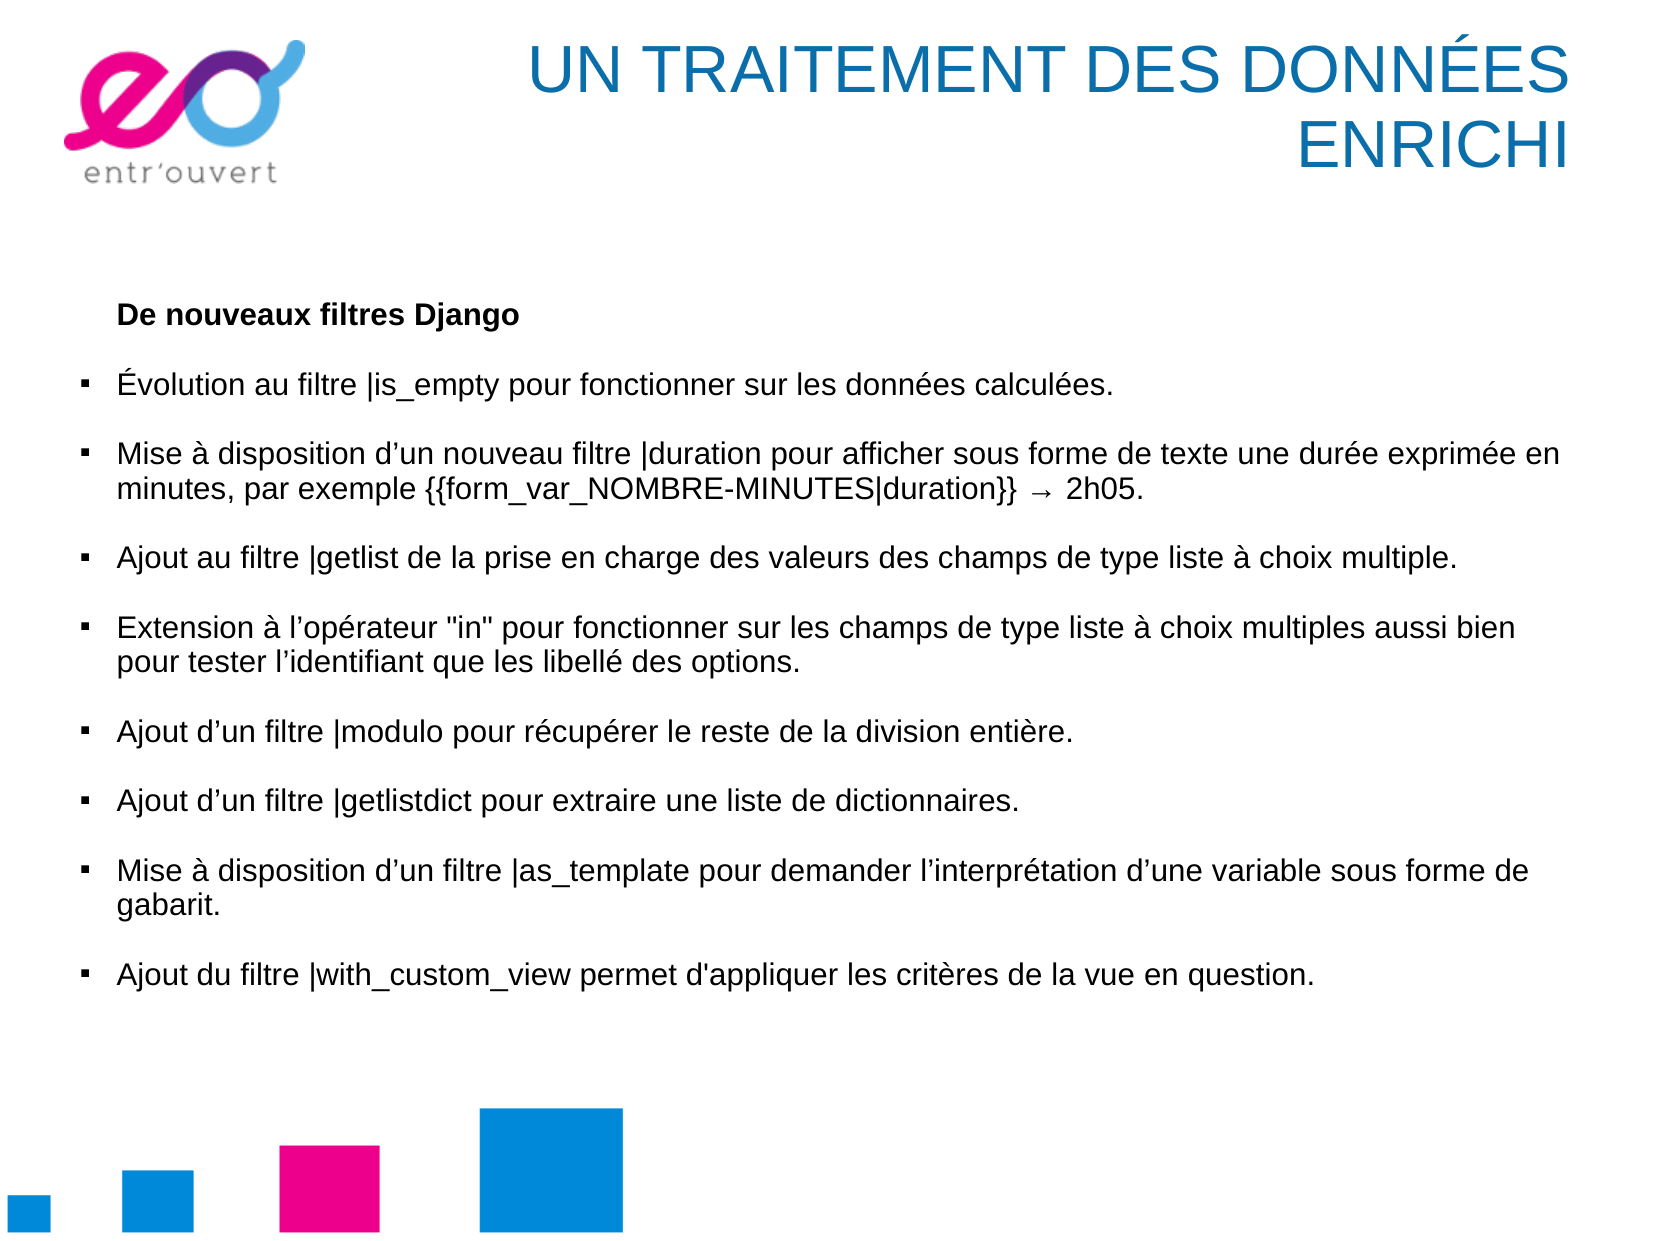

# Un TRAITEMENT DES DONNÉES ENRICHI
De nouveaux filtres Django
Évolution au filtre |is_empty pour fonctionner sur les données calculées.
Mise à disposition d’un nouveau filtre |duration pour afficher sous forme de texte une durée exprimée en minutes, par exemple {{form_var_NOMBRE-MINUTES|duration}} → 2h05.
Ajout au filtre |getlist de la prise en charge des valeurs des champs de type liste à choix multiple.
Extension à l’opérateur "in" pour fonctionner sur les champs de type liste à choix multiples aussi bien pour tester l’identifiant que les libellé des options.
Ajout d’un filtre |modulo pour récupérer le reste de la division entière.
Ajout d’un filtre |getlistdict pour extraire une liste de dictionnaires.
Mise à disposition d’un filtre |as_template pour demander l’interprétation d’une variable sous forme de gabarit.
Ajout du filtre |with_custom_view permet d'appliquer les critères de la vue en question.